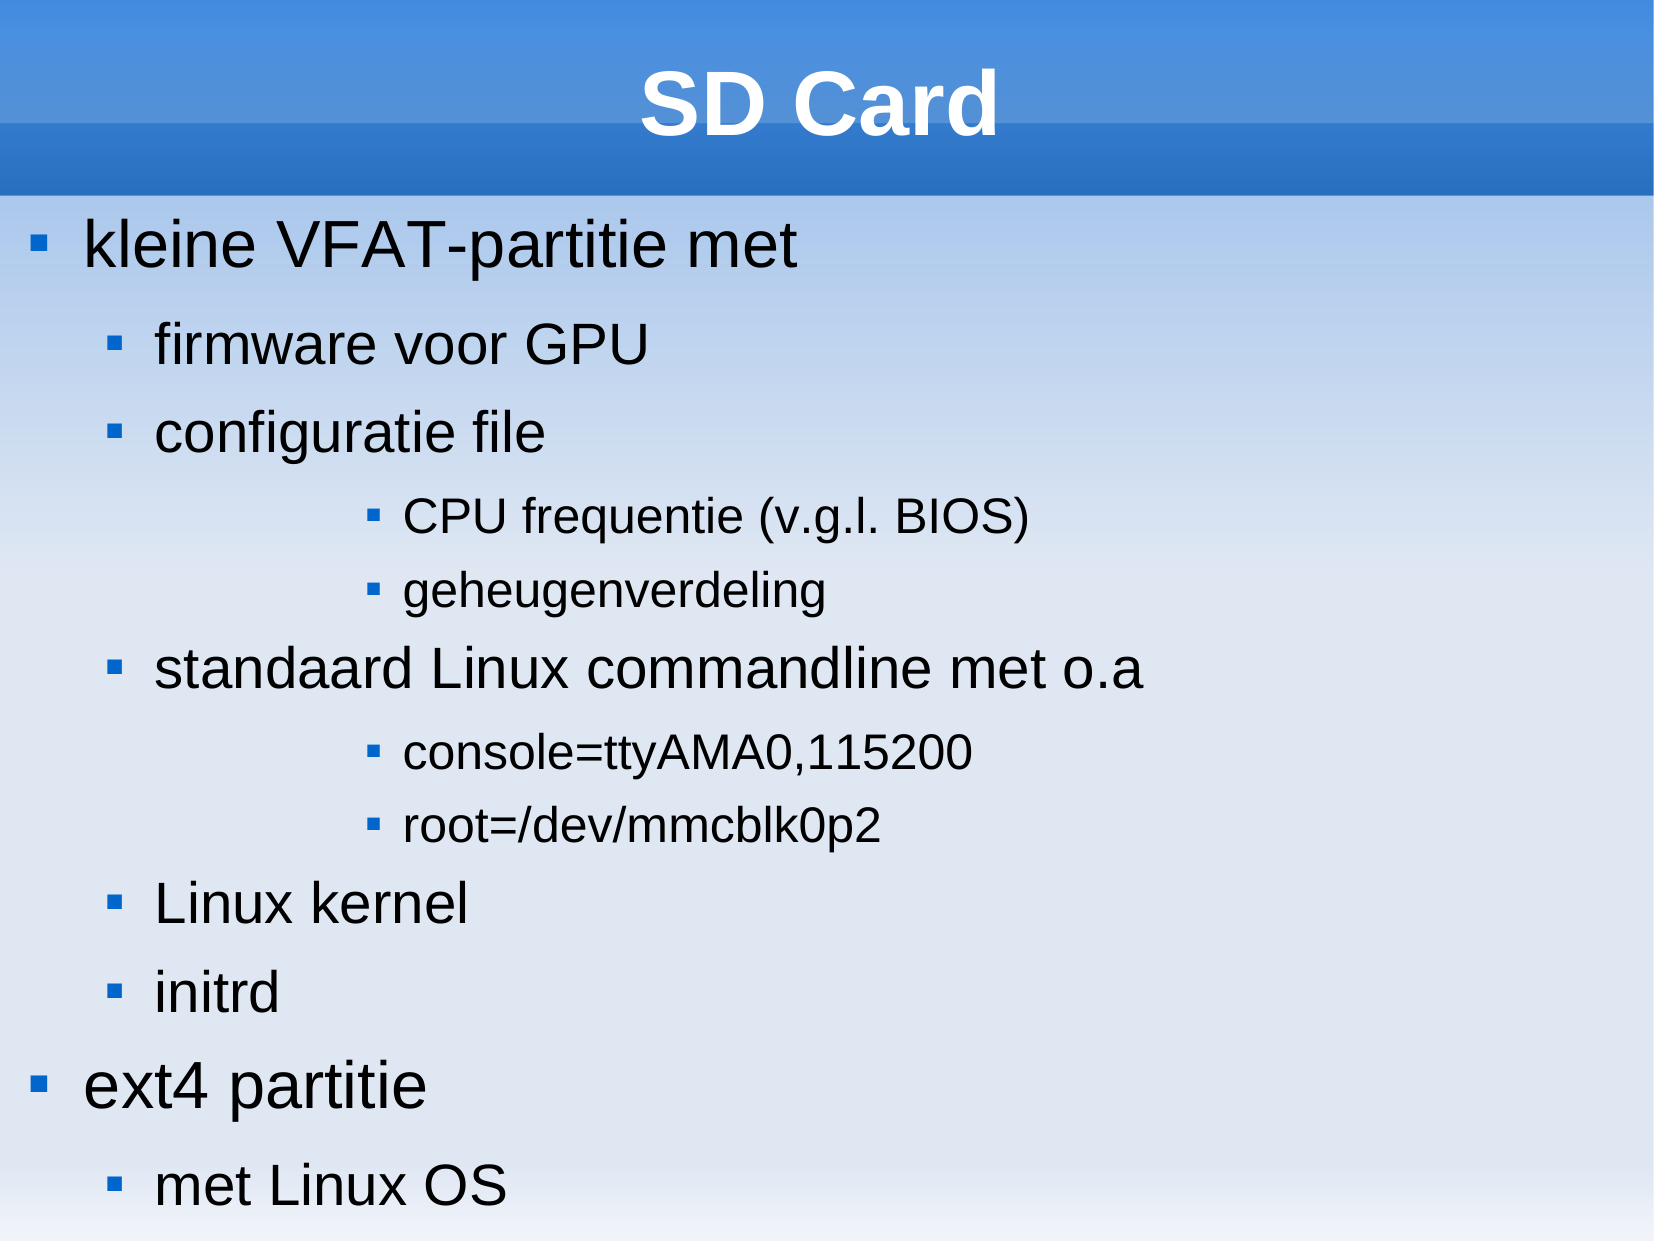

# SD Card
kleine VFAT-partitie met
firmware voor GPU
configuratie file
CPU frequentie (v.g.l. BIOS)
geheugenverdeling
standaard Linux commandline met o.a
console=ttyAMA0,115200
root=/dev/mmcblk0p2
Linux kernel
initrd
ext4 partitie
met Linux OS